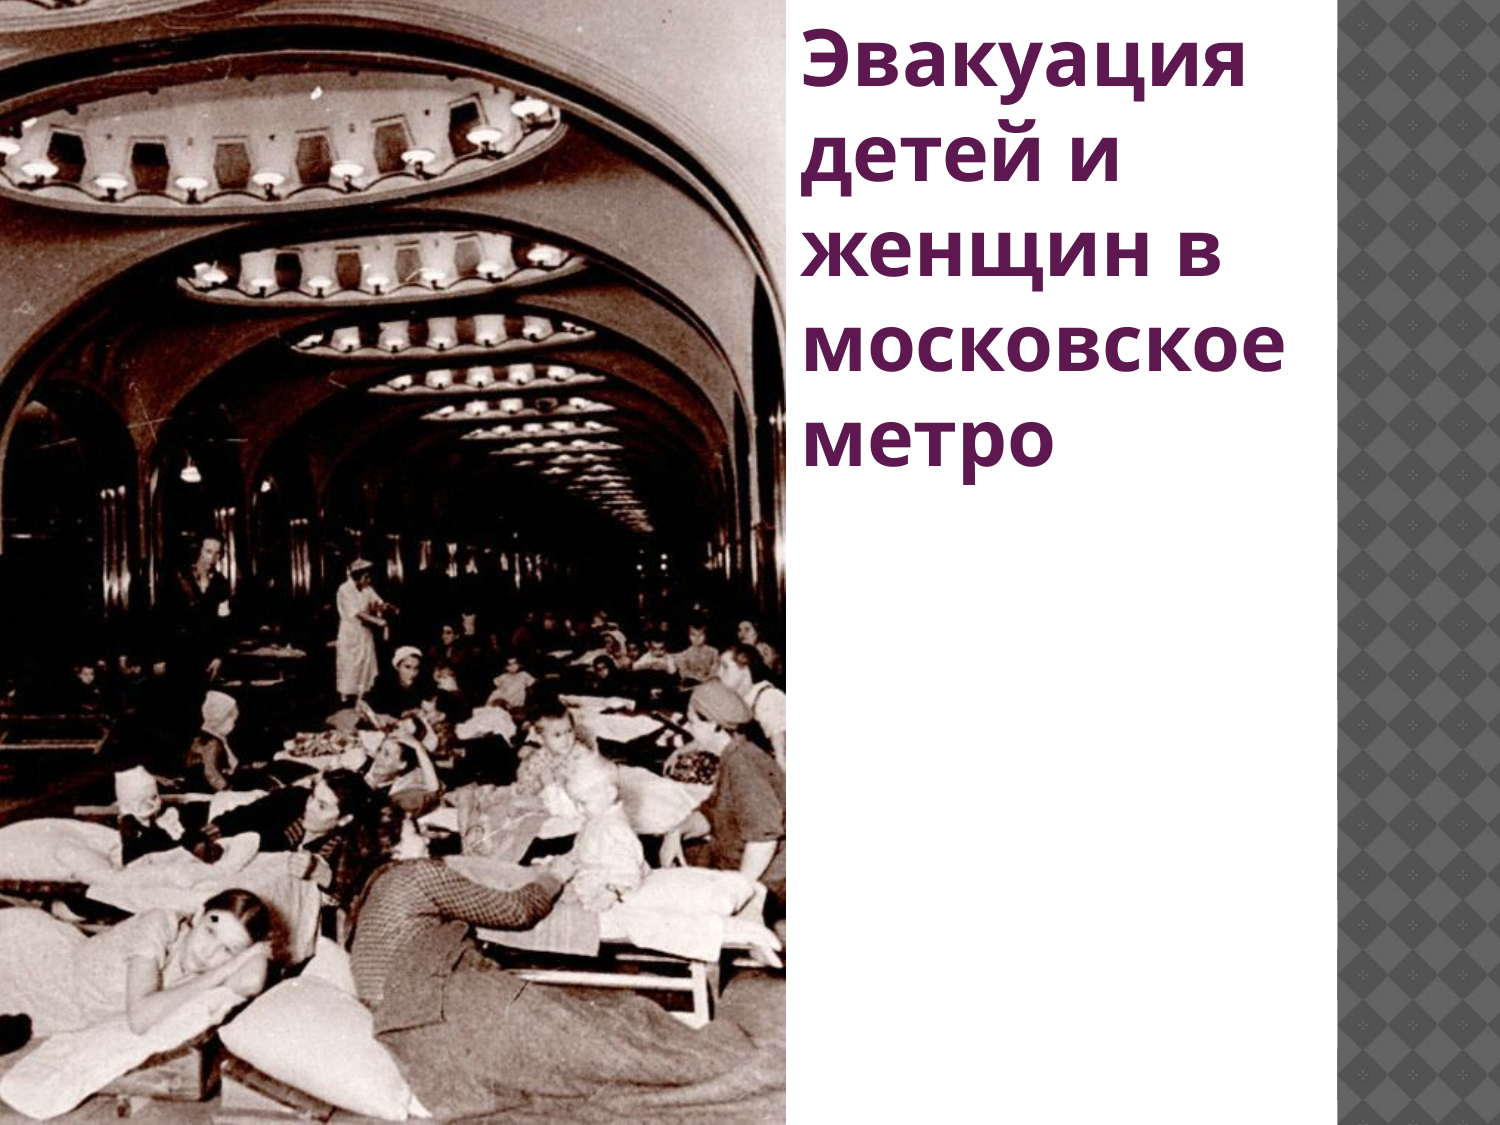

# Эвакуация детей и женщин в московское метро